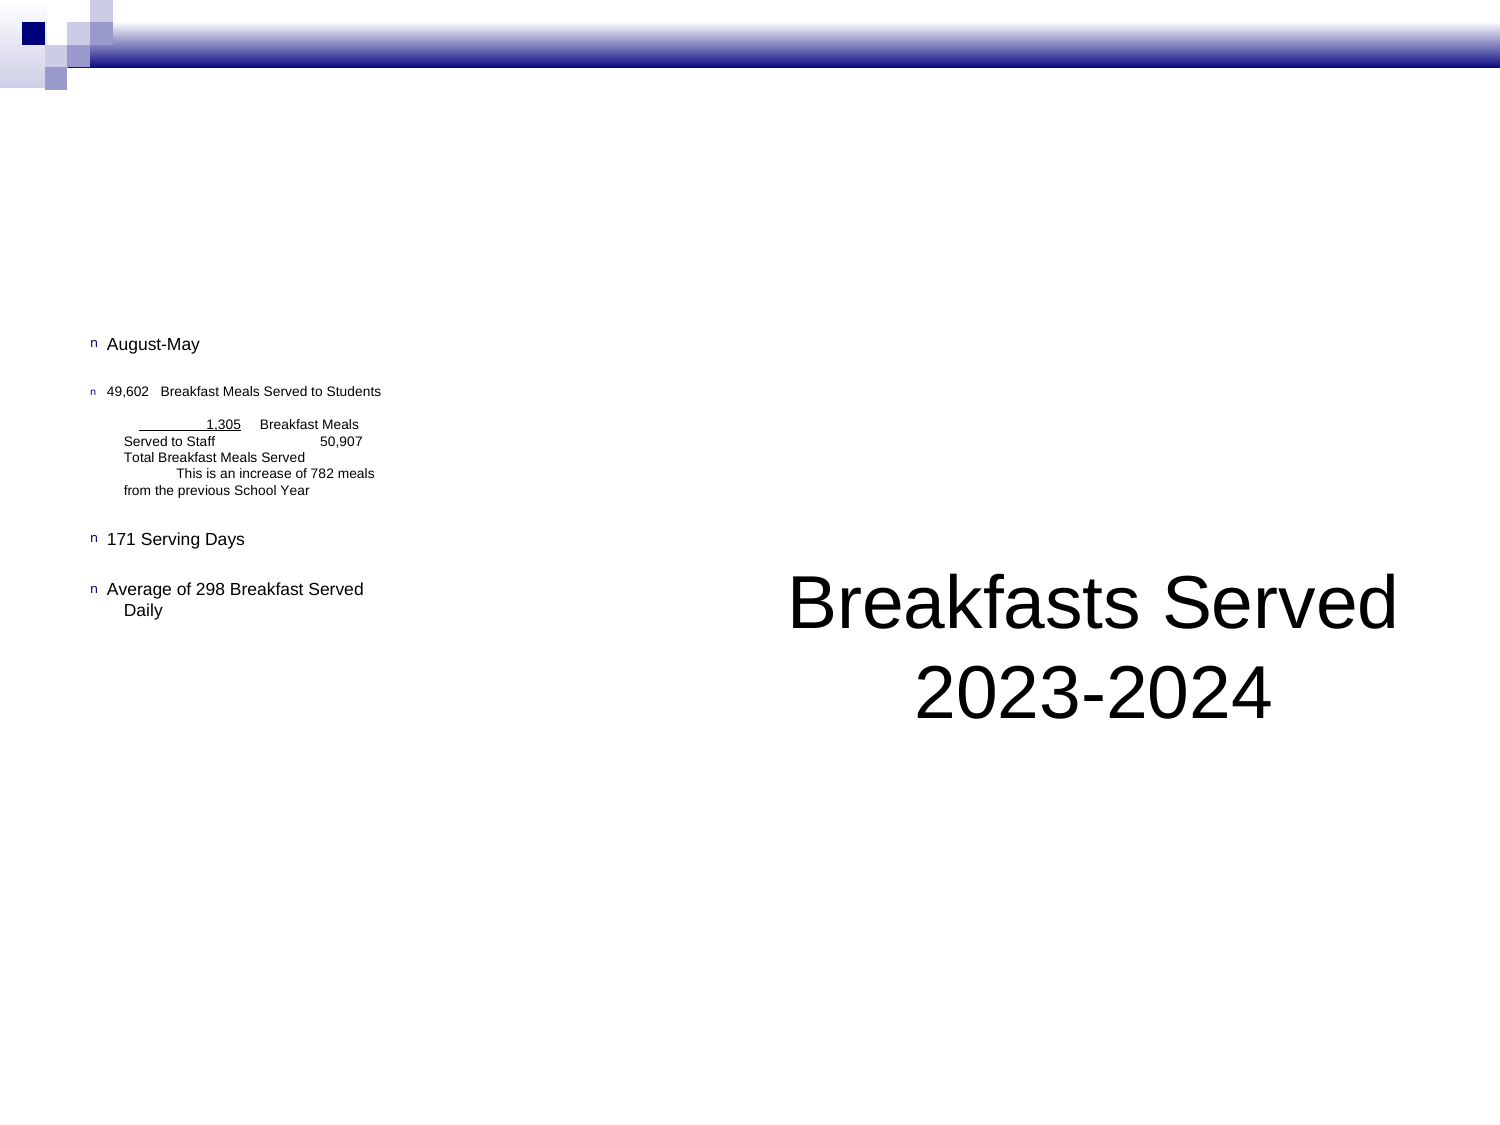

August-May
49,602 Breakfast Meals Served to Students 1,305 Breakfast Meals Served to Staff 50,907 Total Breakfast Meals Served This is an increase of 782 meals from the previous School Year
171 Serving Days
Average of 298 Breakfast Served Daily
# Breakfasts Served 2023-2024